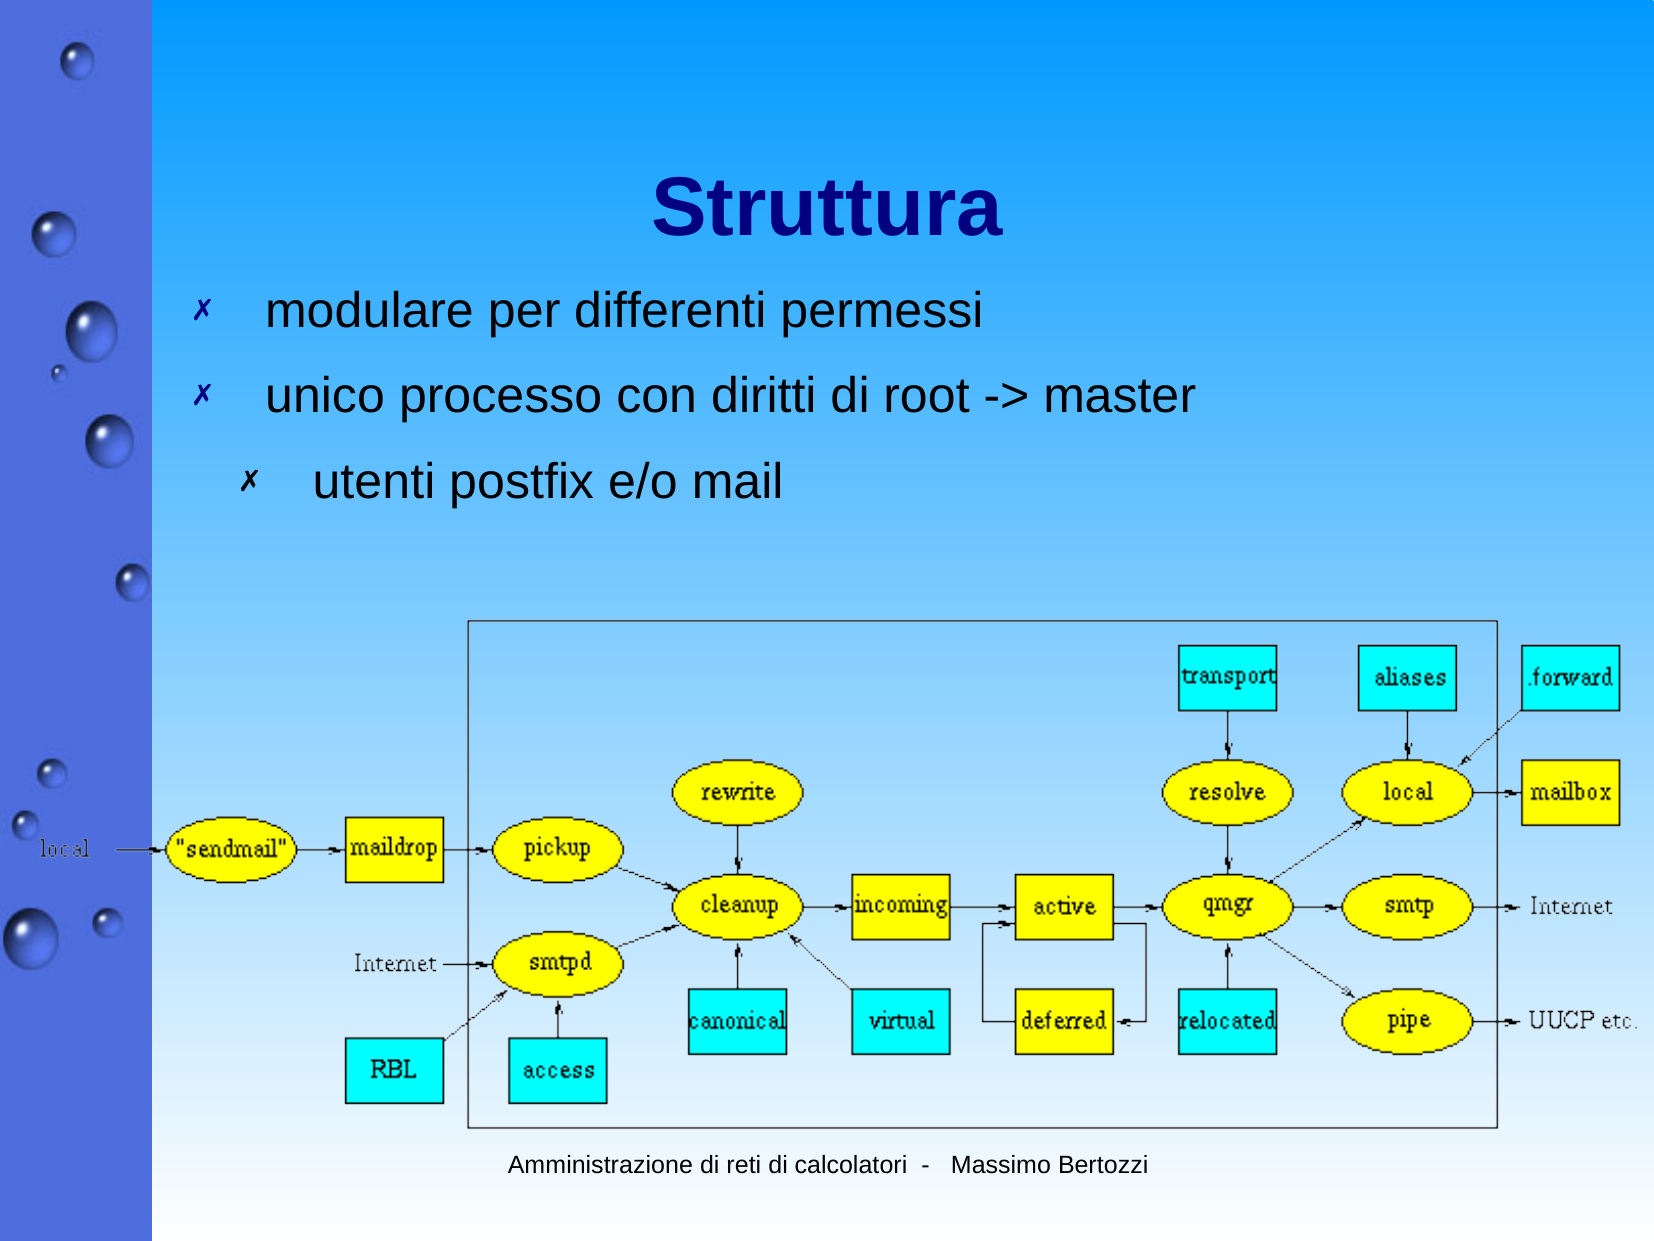

# Struttura
modulare per differenti permessi
unico processo con diritti di root -> master
utenti postfix e/o mail